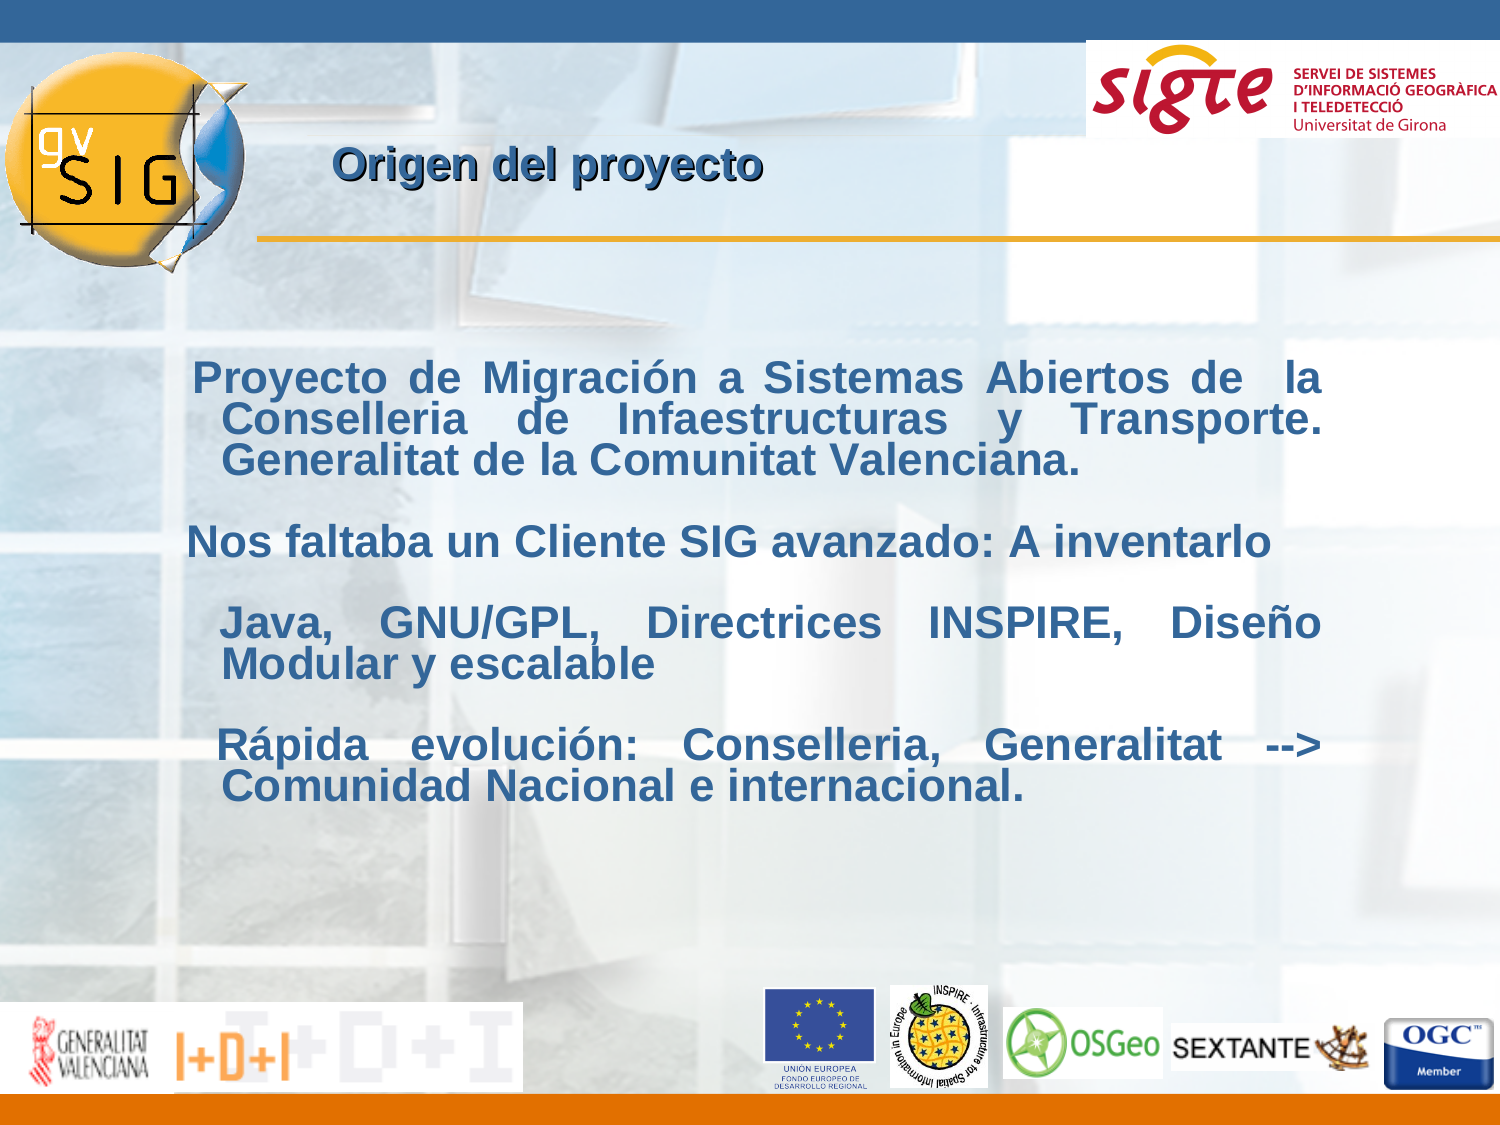

Origen del proyecto
 Proyecto de Migración a Sistemas Abiertos de la Conselleria de Infaestructuras y Transporte. Generalitat de la Comunitat Valenciana.
 Nos faltaba un Cliente SIG avanzado: A inventarlo
 Java, GNU/GPL, Directrices INSPIRE, Diseño Modular y escalable
 Rápida evolución: Conselleria, Generalitat --> Comunidad Nacional e internacional.